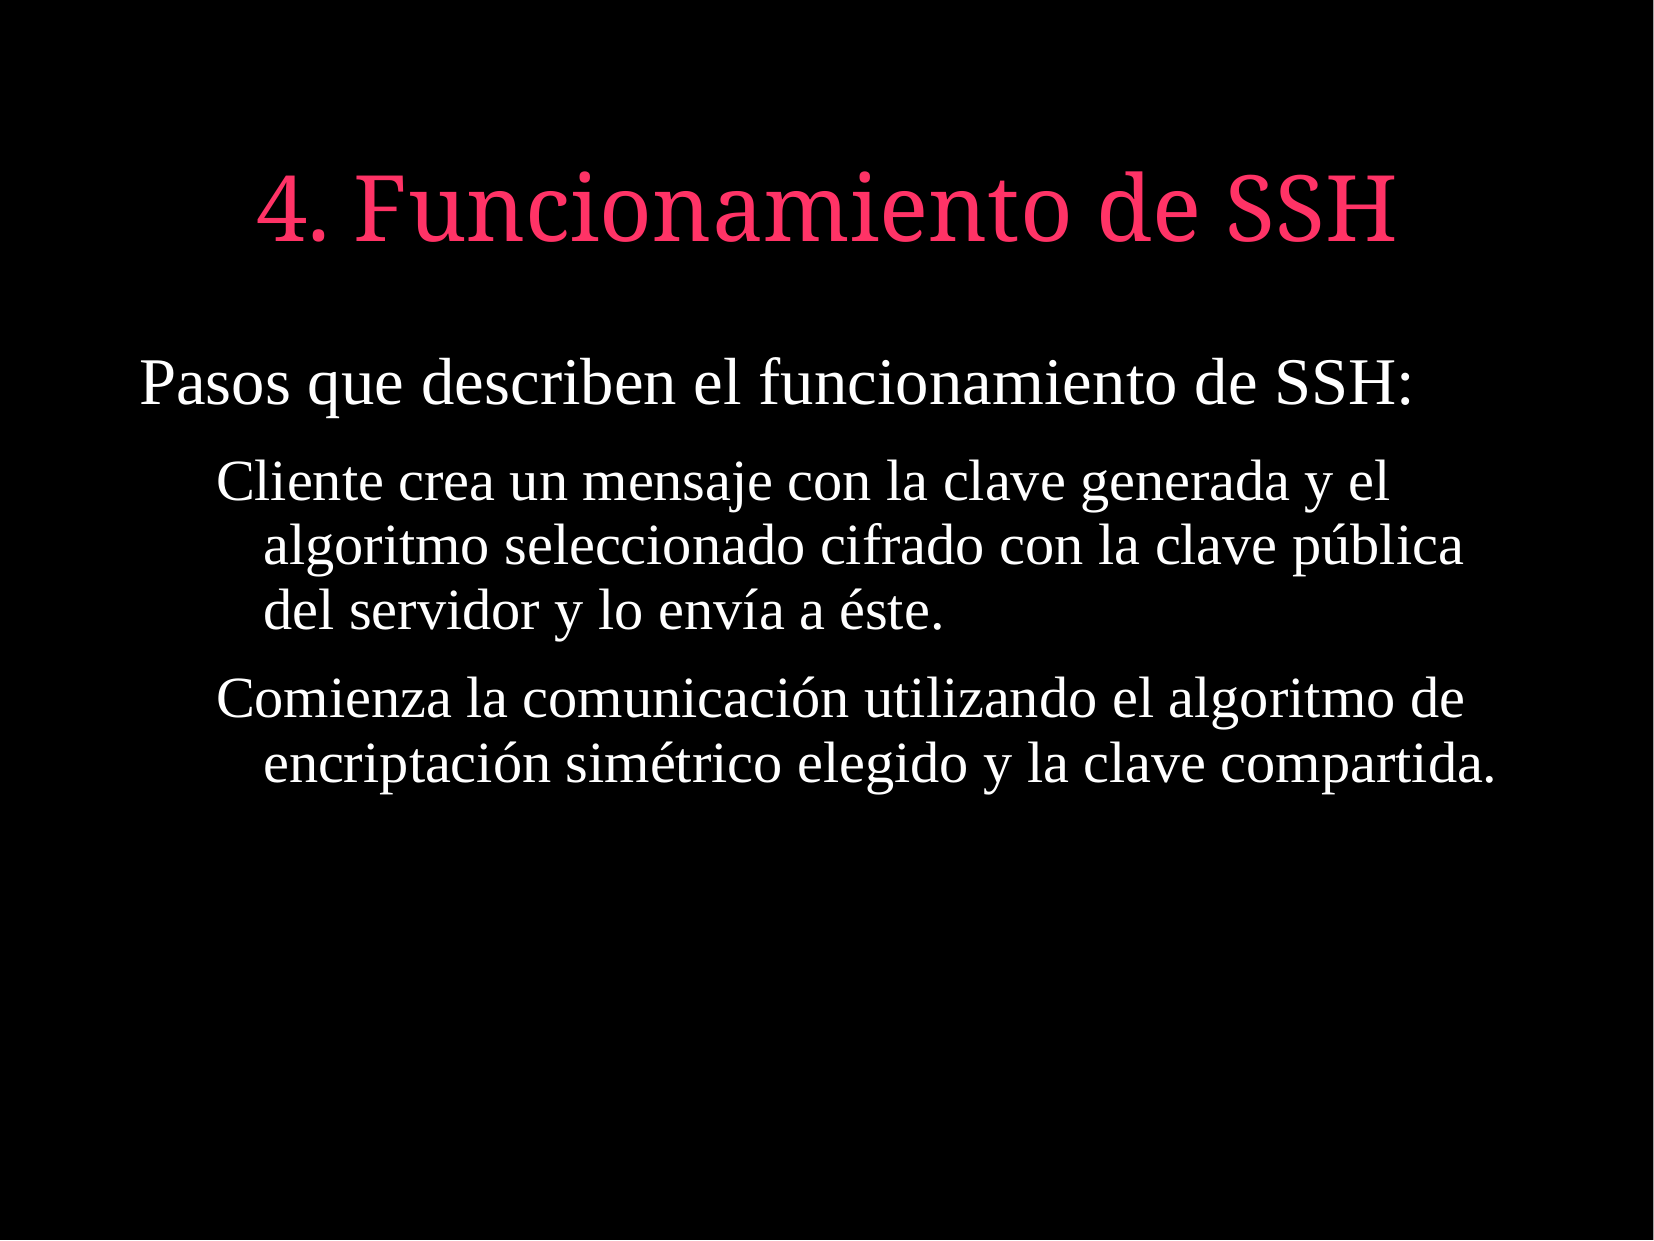

# 4. Funcionamiento de SSH
Pasos que describen el funcionamiento de SSH:
Cliente crea un mensaje con la clave generada y el algoritmo seleccionado cifrado con la clave pública del servidor y lo envía a éste.
Comienza la comunicación utilizando el algoritmo de encriptación simétrico elegido y la clave compartida.